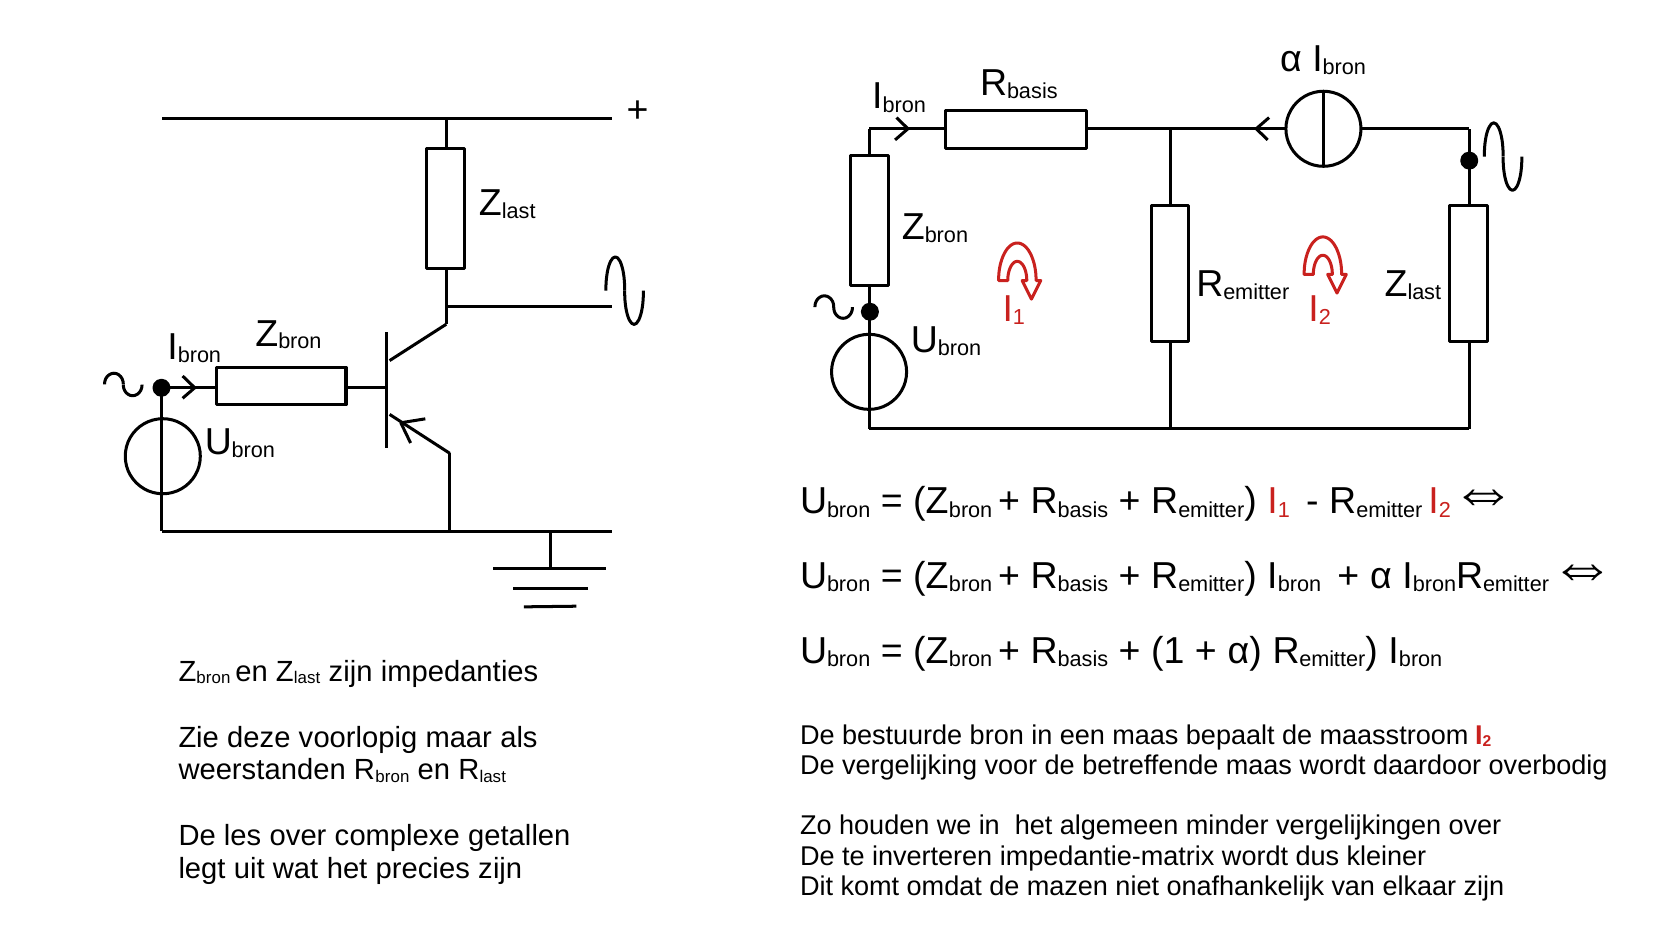

α Ibron
Rbasis
Ibron
+
Zlast
Zbron
Remitter
Zlast
I1
I2
Zbron
Ubron
Ibron
Ubron
Ubron = (Zbron + Rbasis + Remitter) I1 - Remitter I2⇔
Ubron = (Zbron + Rbasis + Remitter) Ibron + α IbronRemitter⇔
Ubron = (Zbron + Rbasis + (1 + α) Remitter) Ibron
De bestuurde bron in een maas bepaalt de maasstroom I2
De vergelijking voor de betreffende maas wordt daardoor overbodig
Zo houden we in het algemeen minder vergelijkingen over
De te inverteren impedantie-matrix wordt dus kleiner
Dit komt omdat de mazen niet onafhankelijk van elkaar zijn
Zbron en Zlast zijn impedanties
Zie deze voorlopig maar als
weerstanden Rbron en Rlast
De les over complexe getallen
legt uit wat het precies zijn